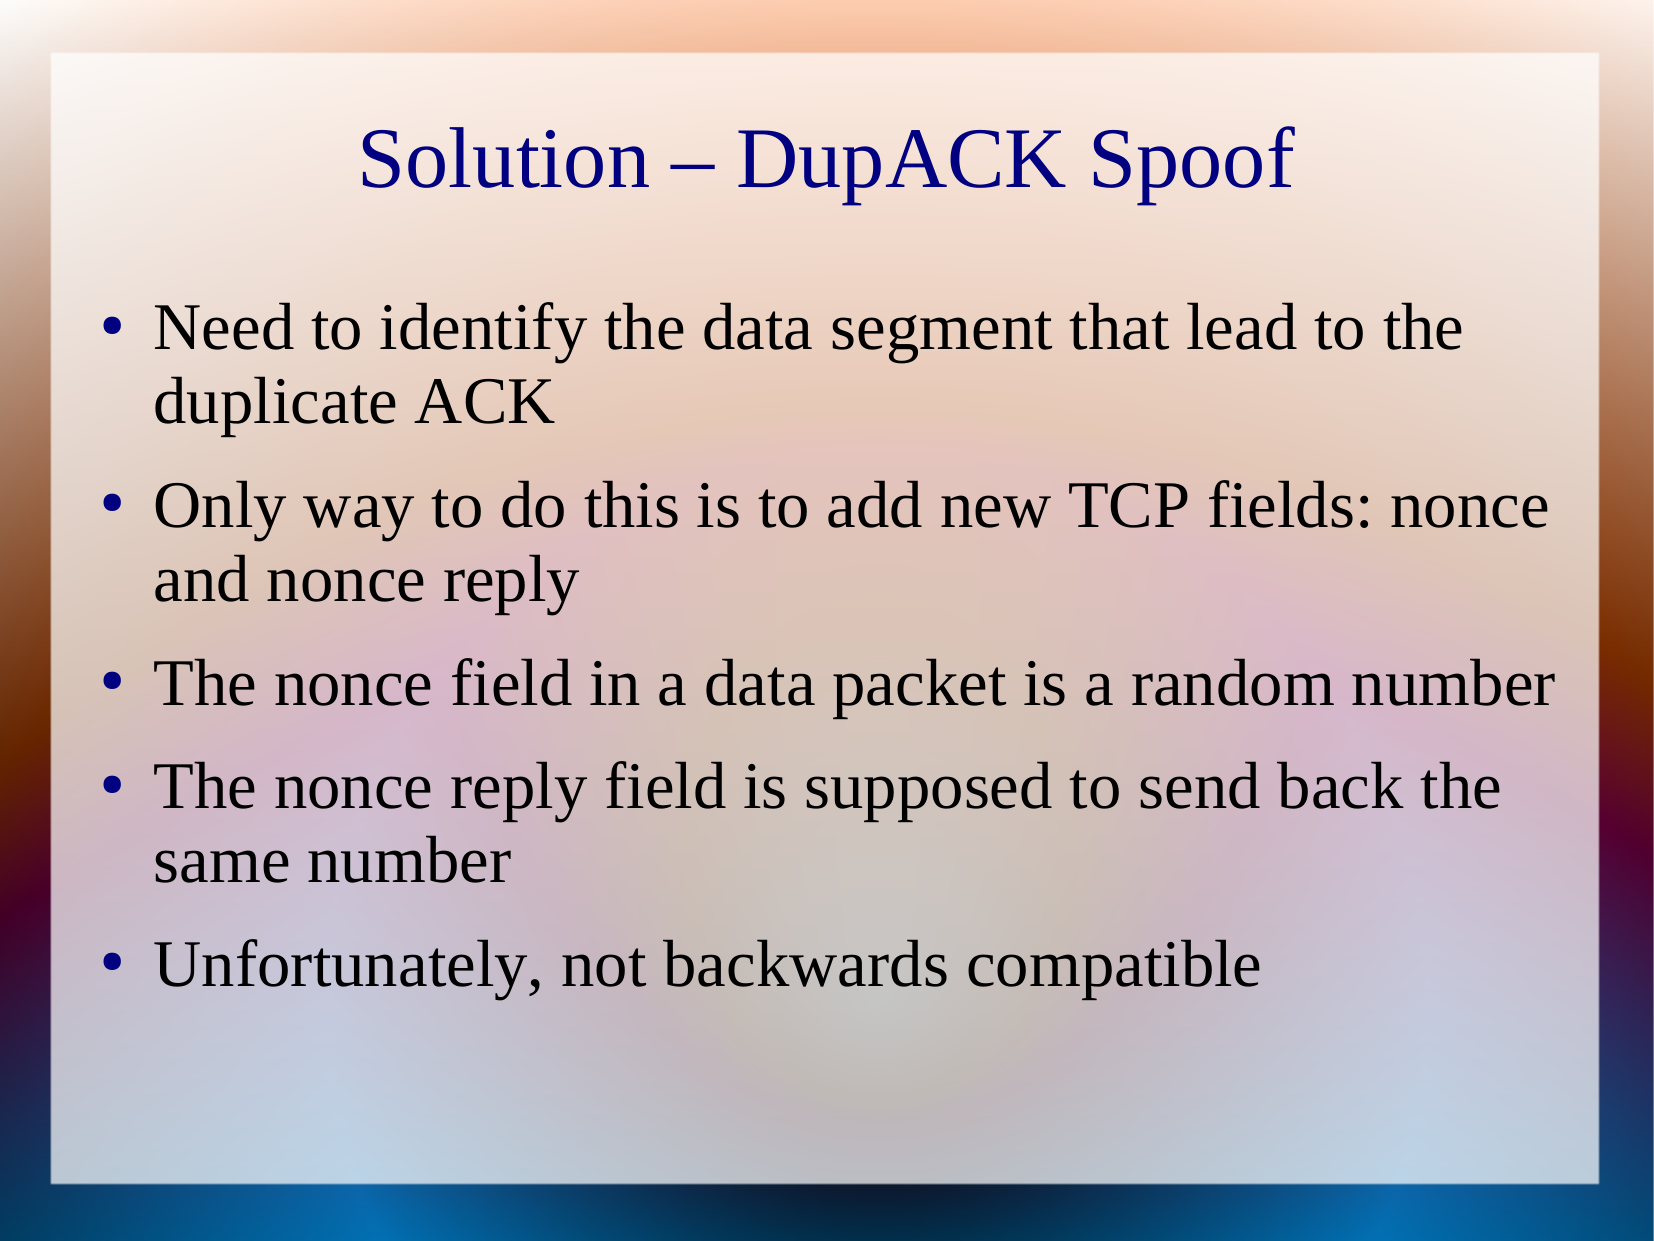

# Solution – DupACK Spoof
Need to identify the data segment that lead to the duplicate ACK
Only way to do this is to add new TCP fields: nonce and nonce reply
The nonce field in a data packet is a random number
The nonce reply field is supposed to send back the same number
Unfortunately, not backwards compatible